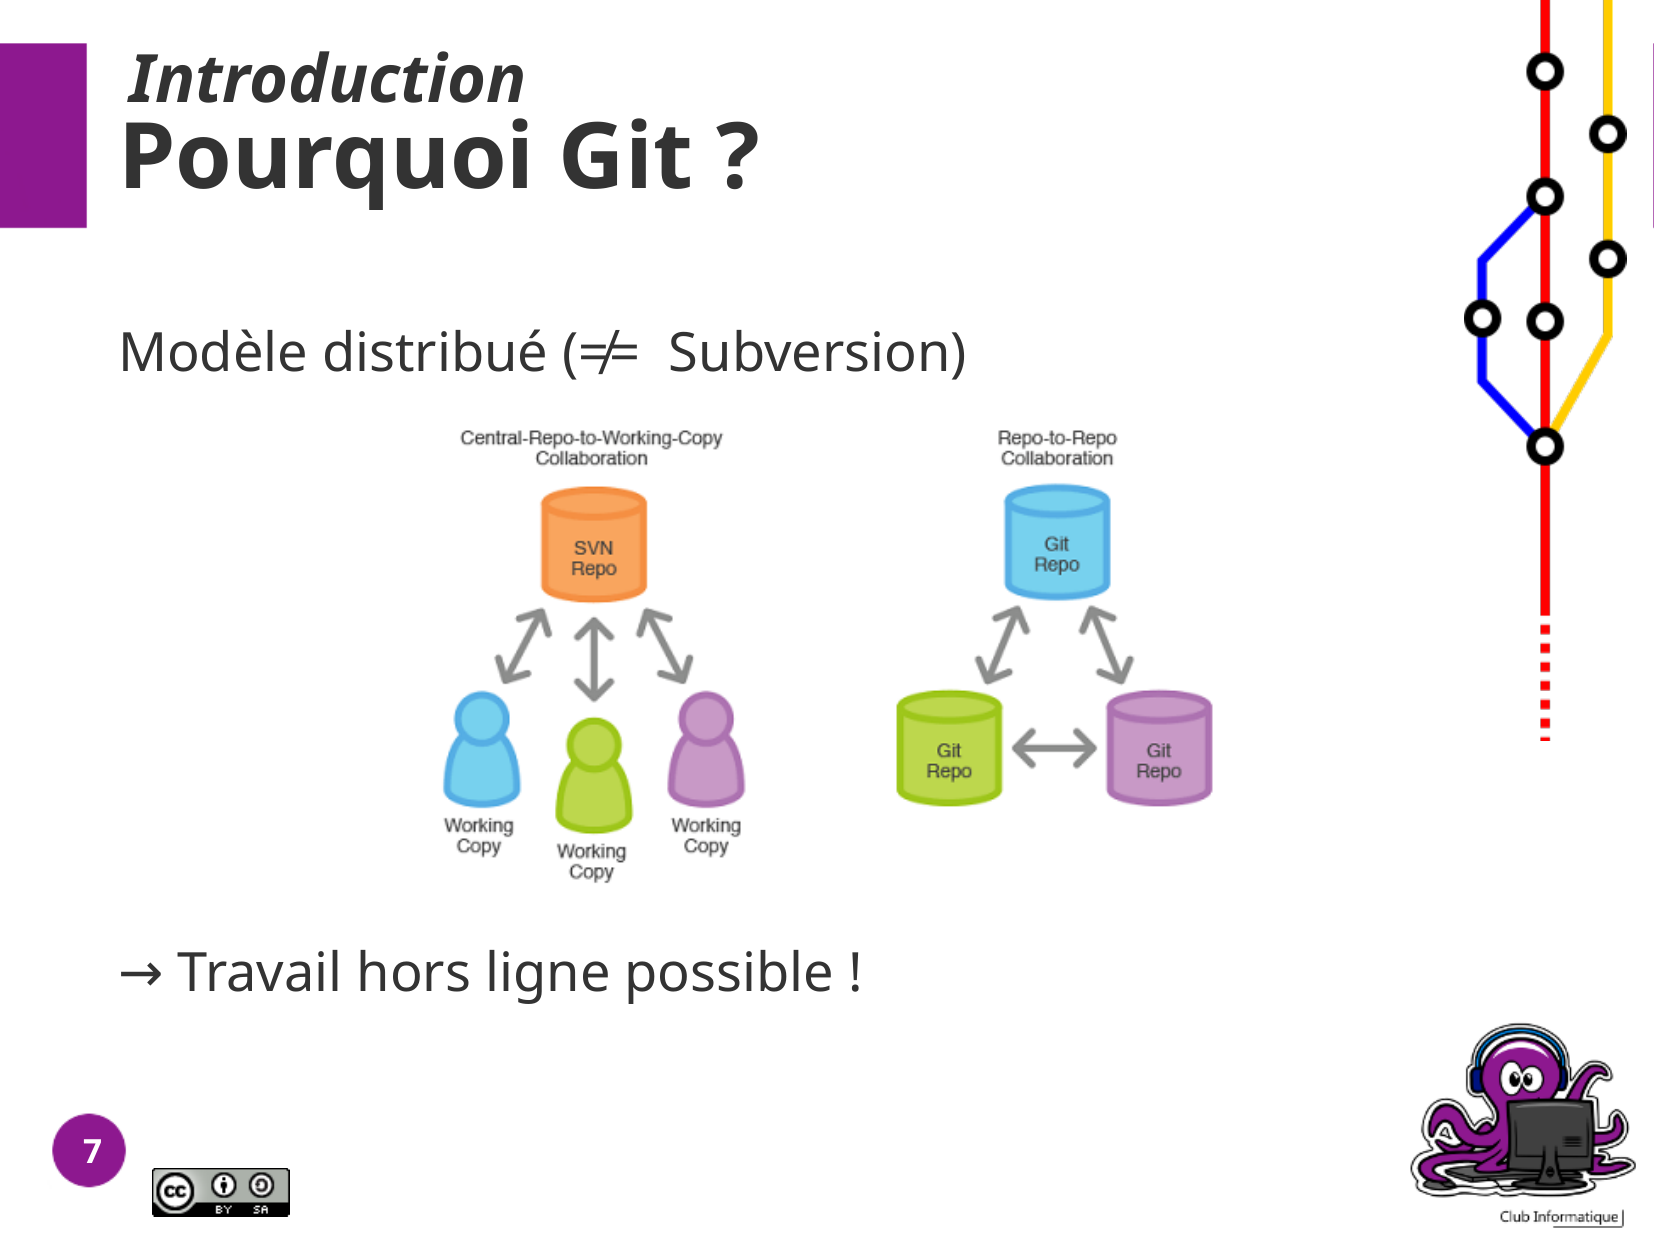

Introduction
Pourquoi Git ?
# Modèle distribué (≠= Subversion)
→ Travail hors ligne possible !
7